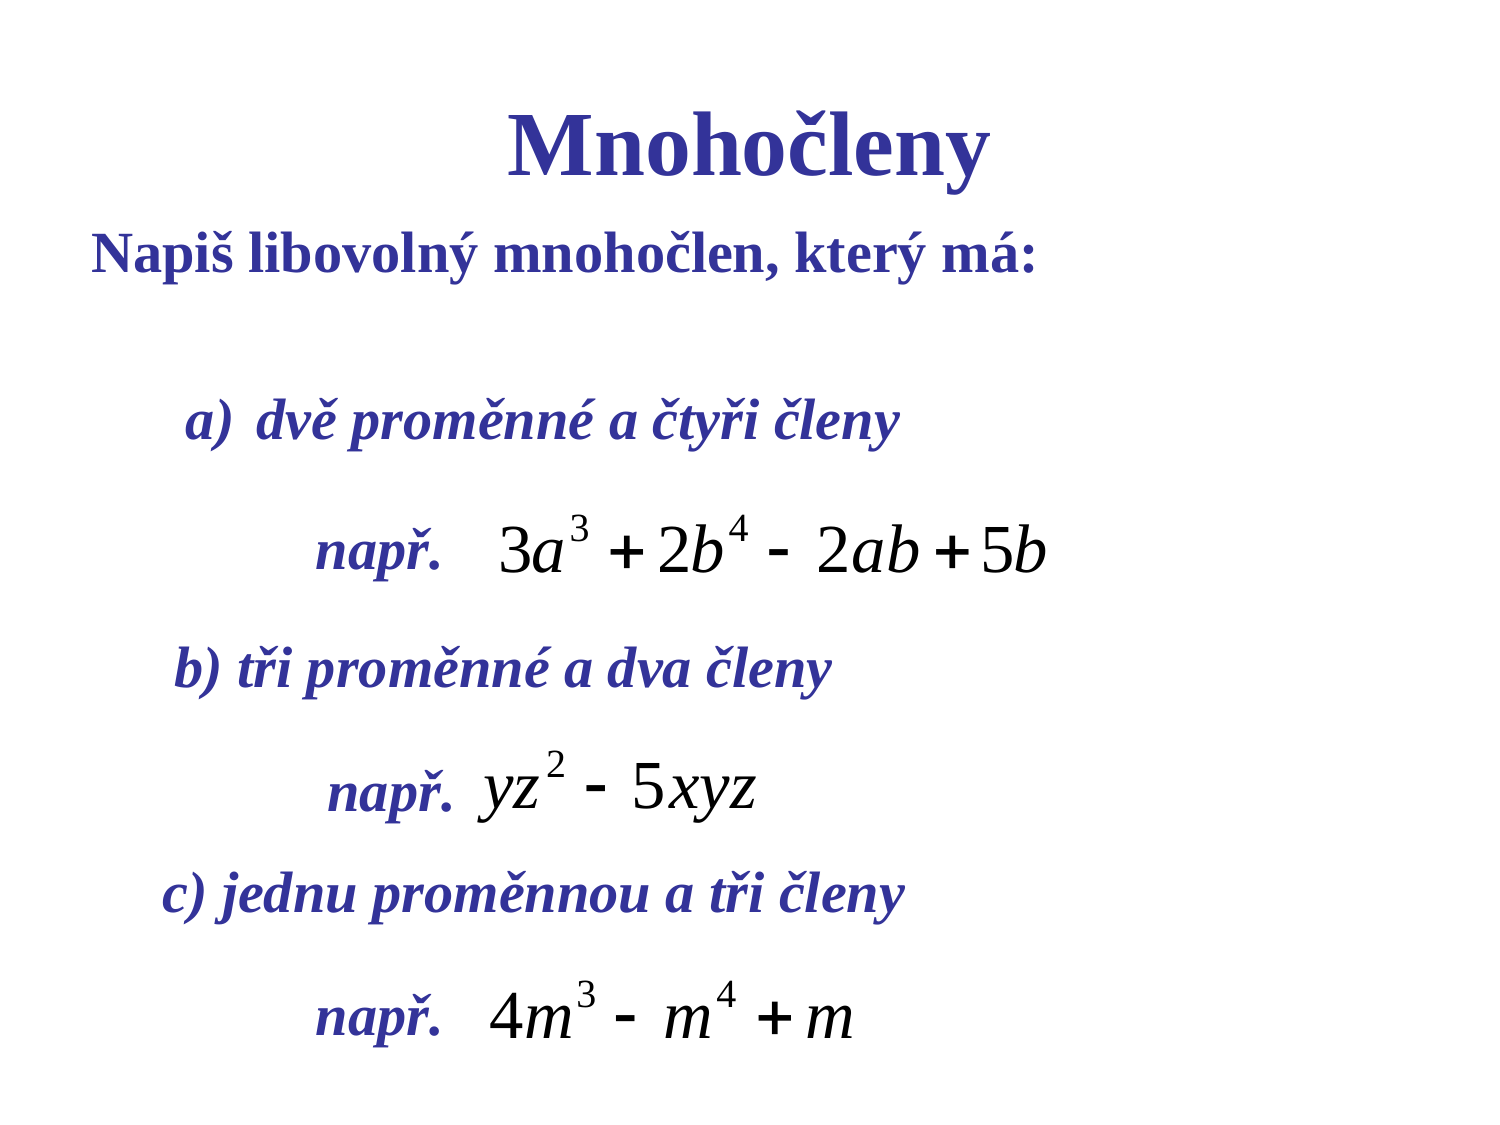

Mnohočleny
Napiš libovolný mnohočlen, který má:
 dvě proměnné a čtyři členy
např.
b) tři proměnné a dva členy
např.
c) jednu proměnnou a tři členy
např.